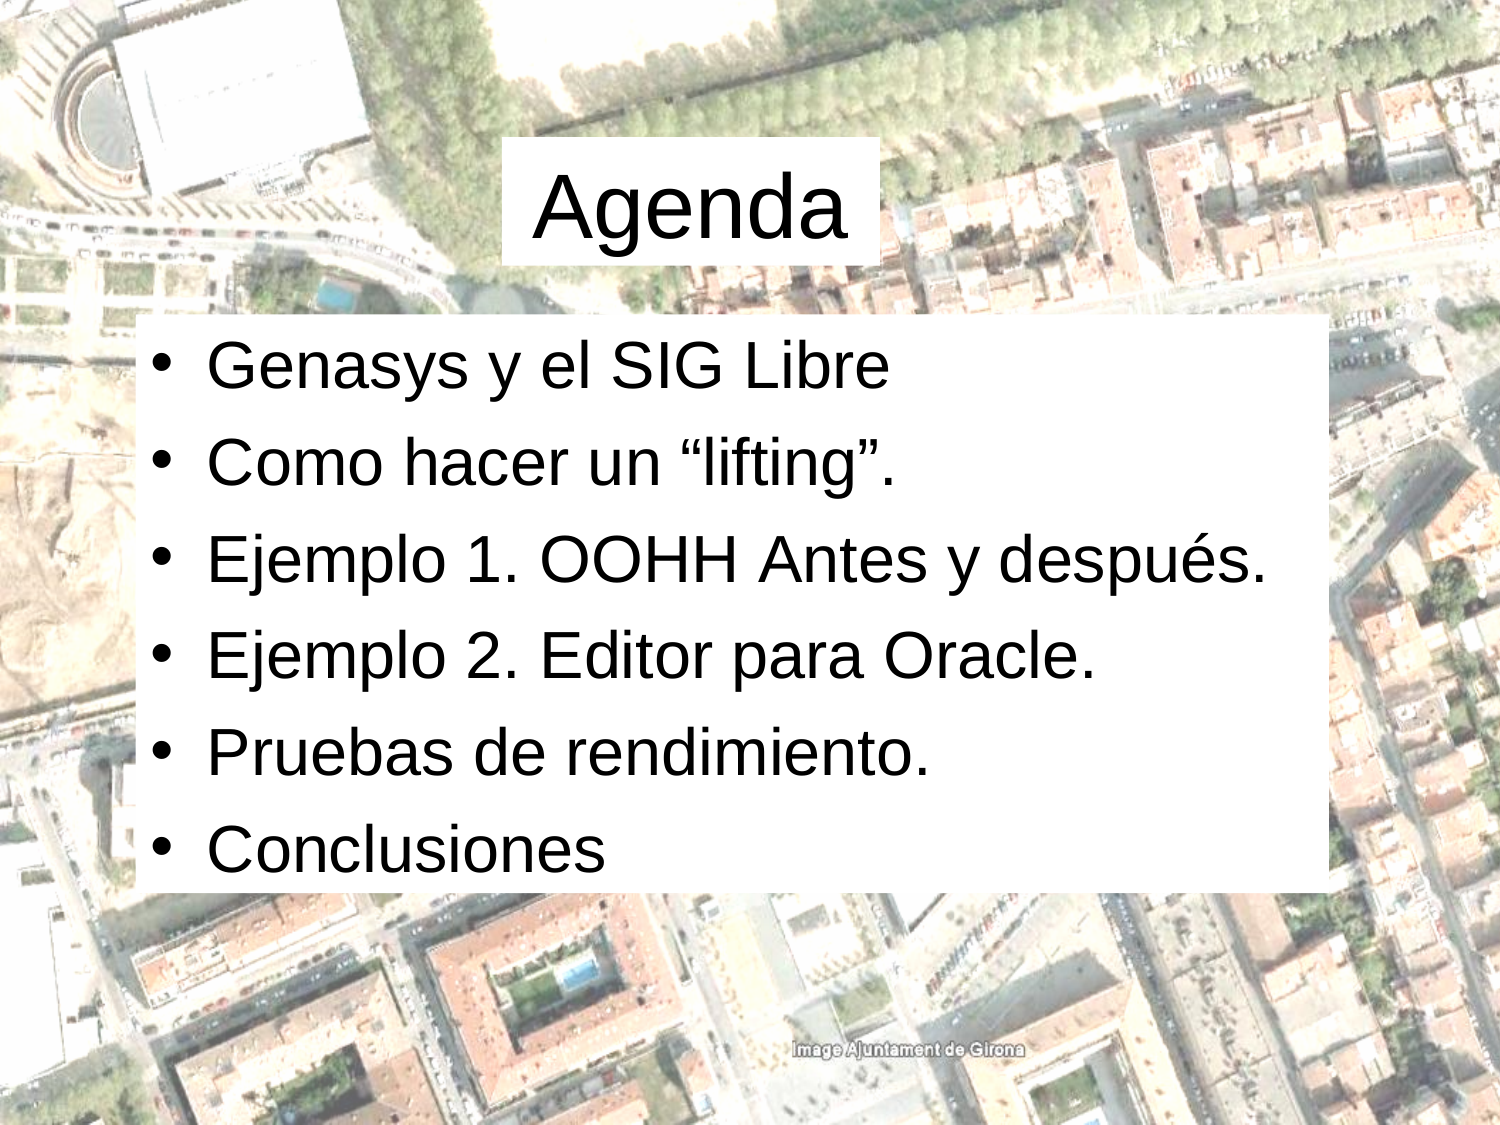

Agenda
# Genasys y el SIG Libre
Como hacer un “lifting”.
Ejemplo 1. OOHH Antes y después.
Ejemplo 2. Editor para Oracle.
Pruebas de rendimiento.
Conclusiones